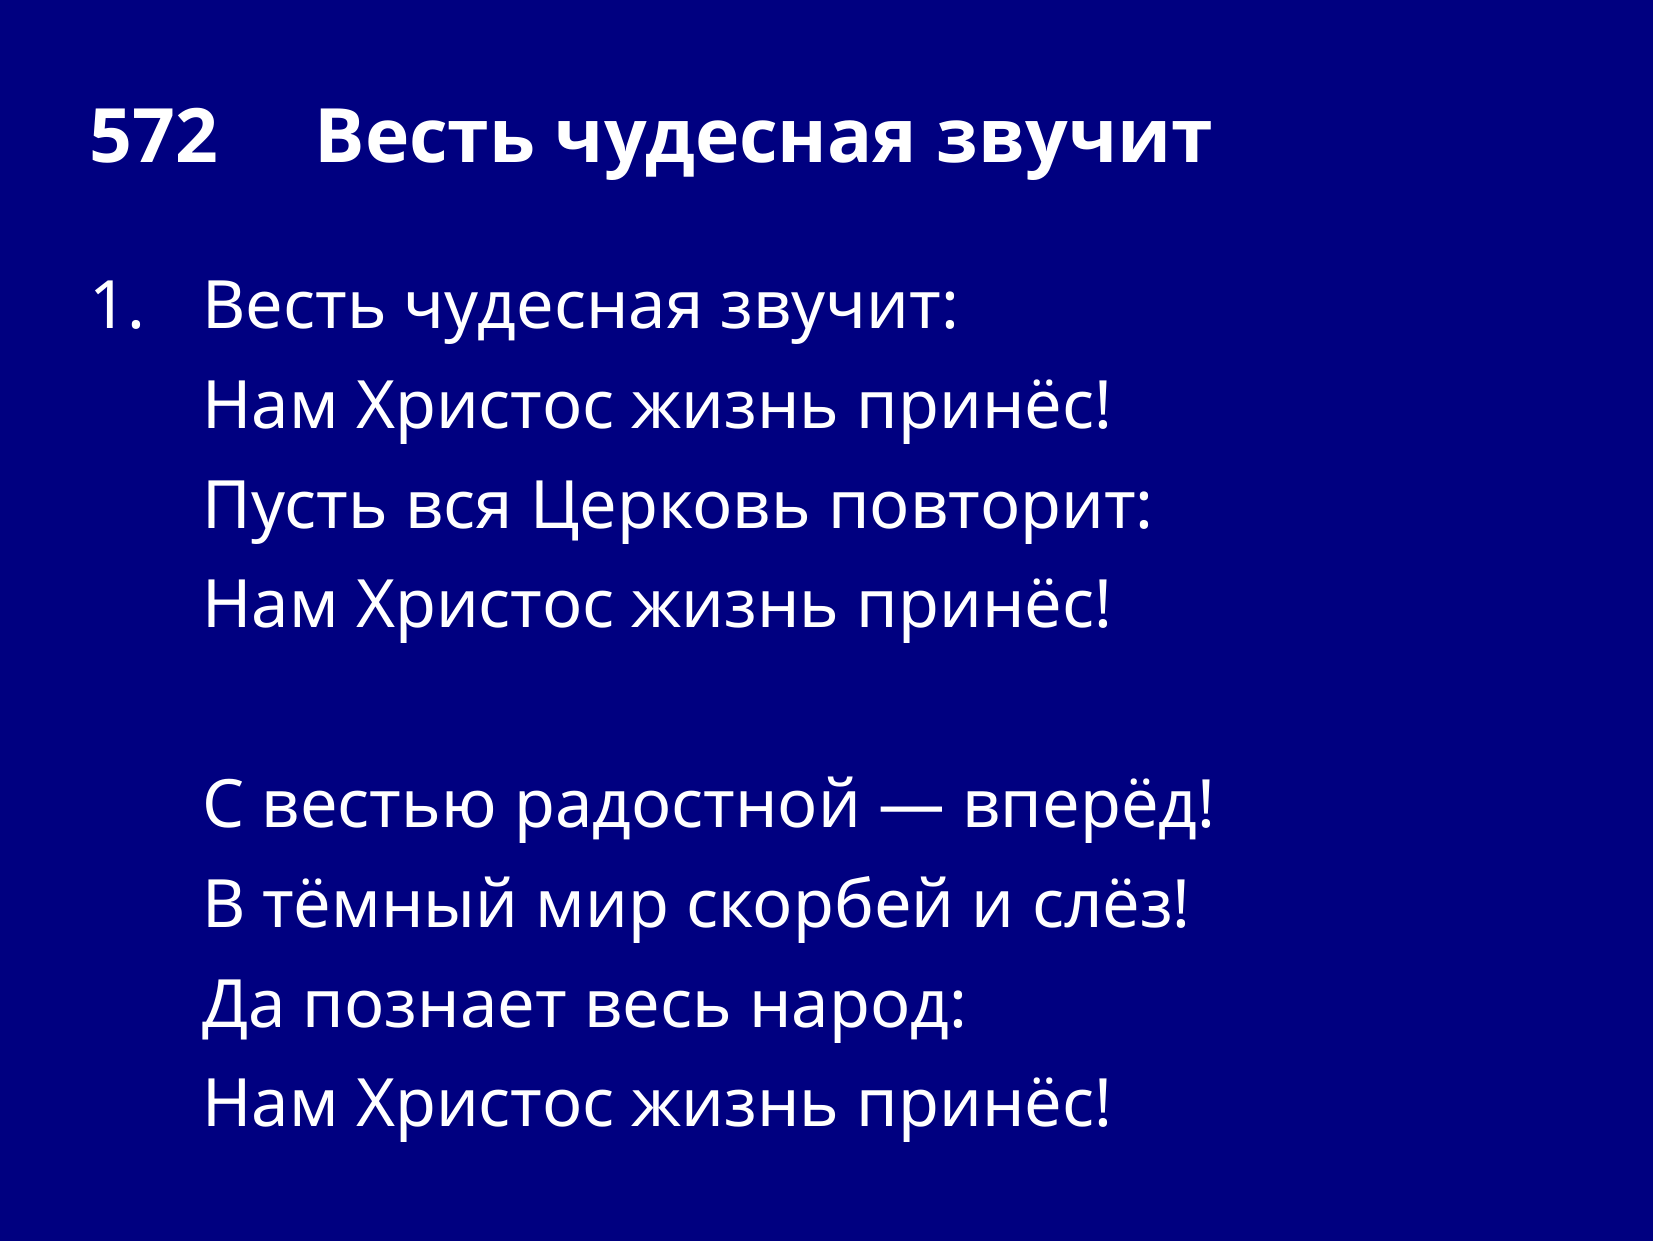

572	Весть чудесная звучит
1.	Весть чудесная звучит:
	Нам Христос жизнь принёс!
	Пусть вся Церковь повторит:
	Нам Христос жизнь принёс!
	С вестью радостной — вперёд!
	В тёмный мир скорбей и слёз!
	Да познает весь народ:
	Нам Христос жизнь принёс!